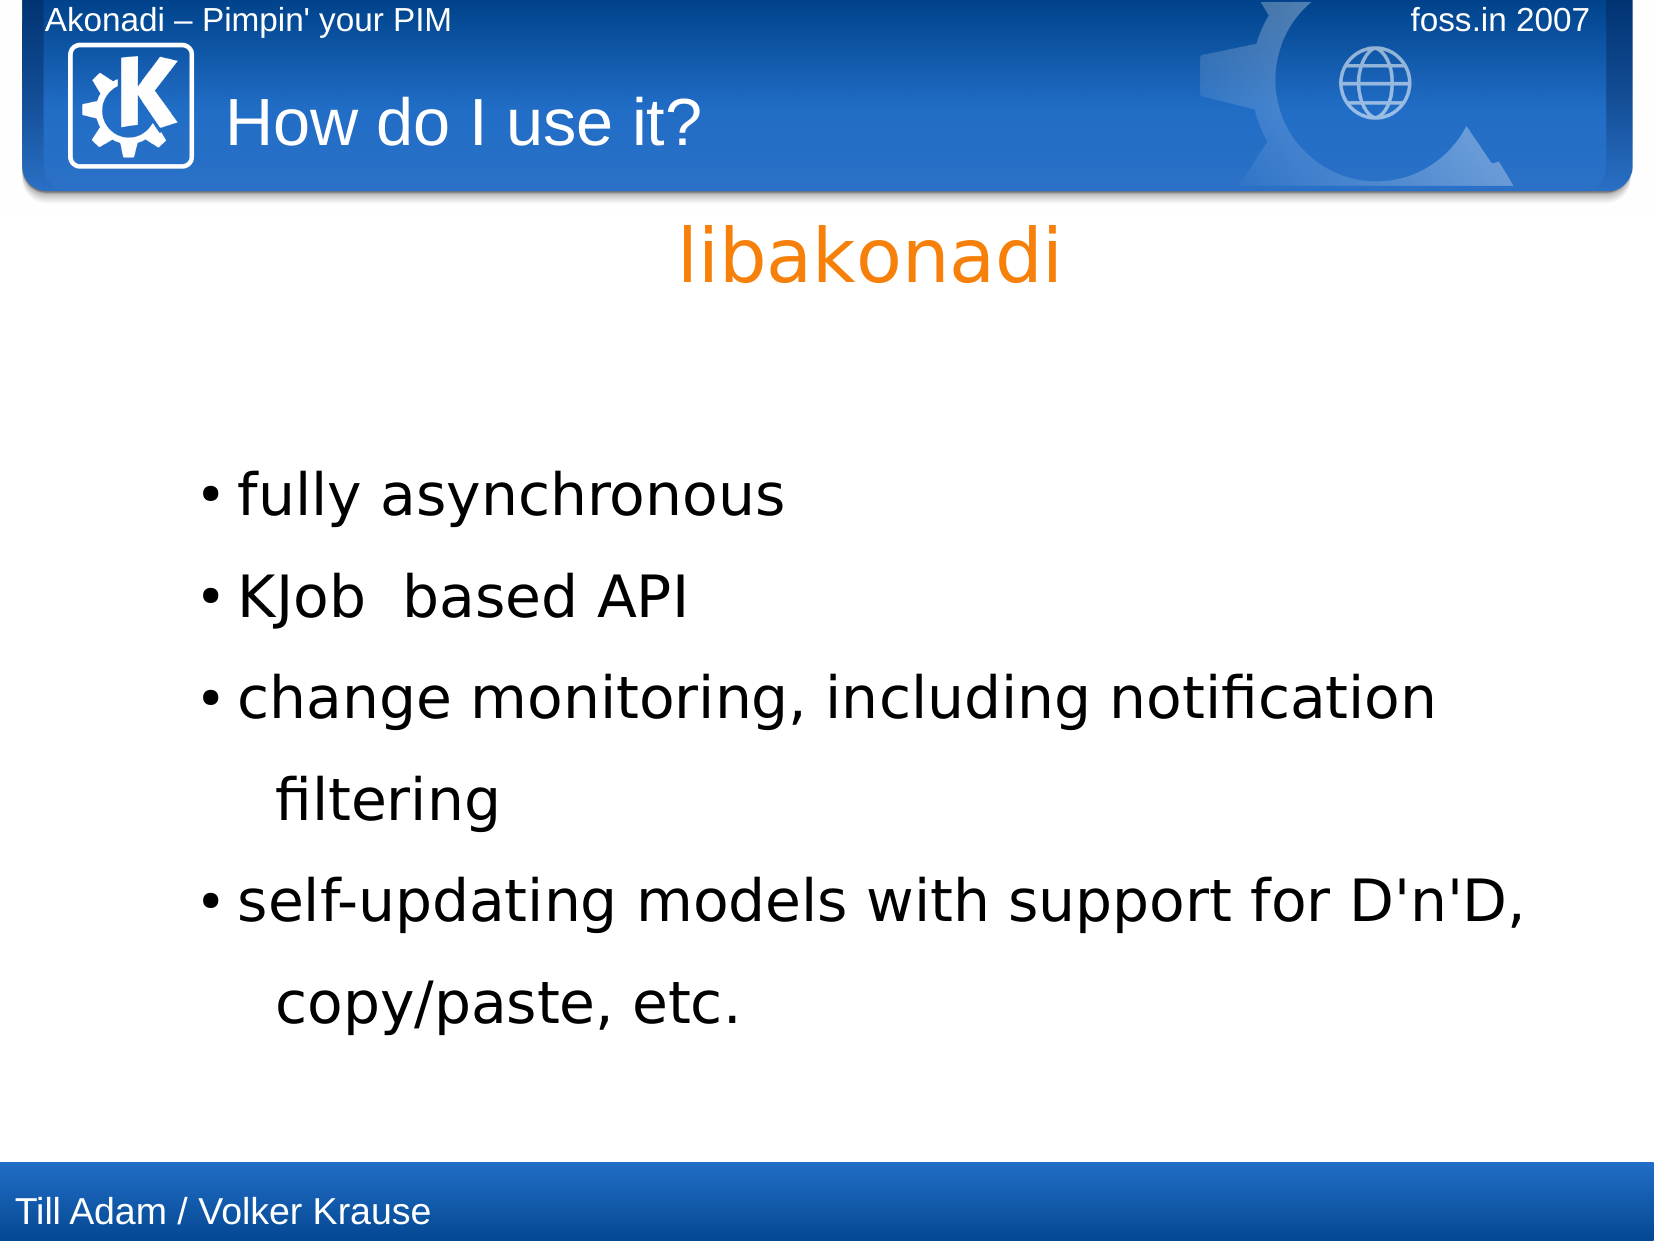

# How do I use it?
libakonadi
fully asynchronous
KJob based API
change monitoring, including notification filtering
self-updating models with support for D'n'D, copy/paste, etc.